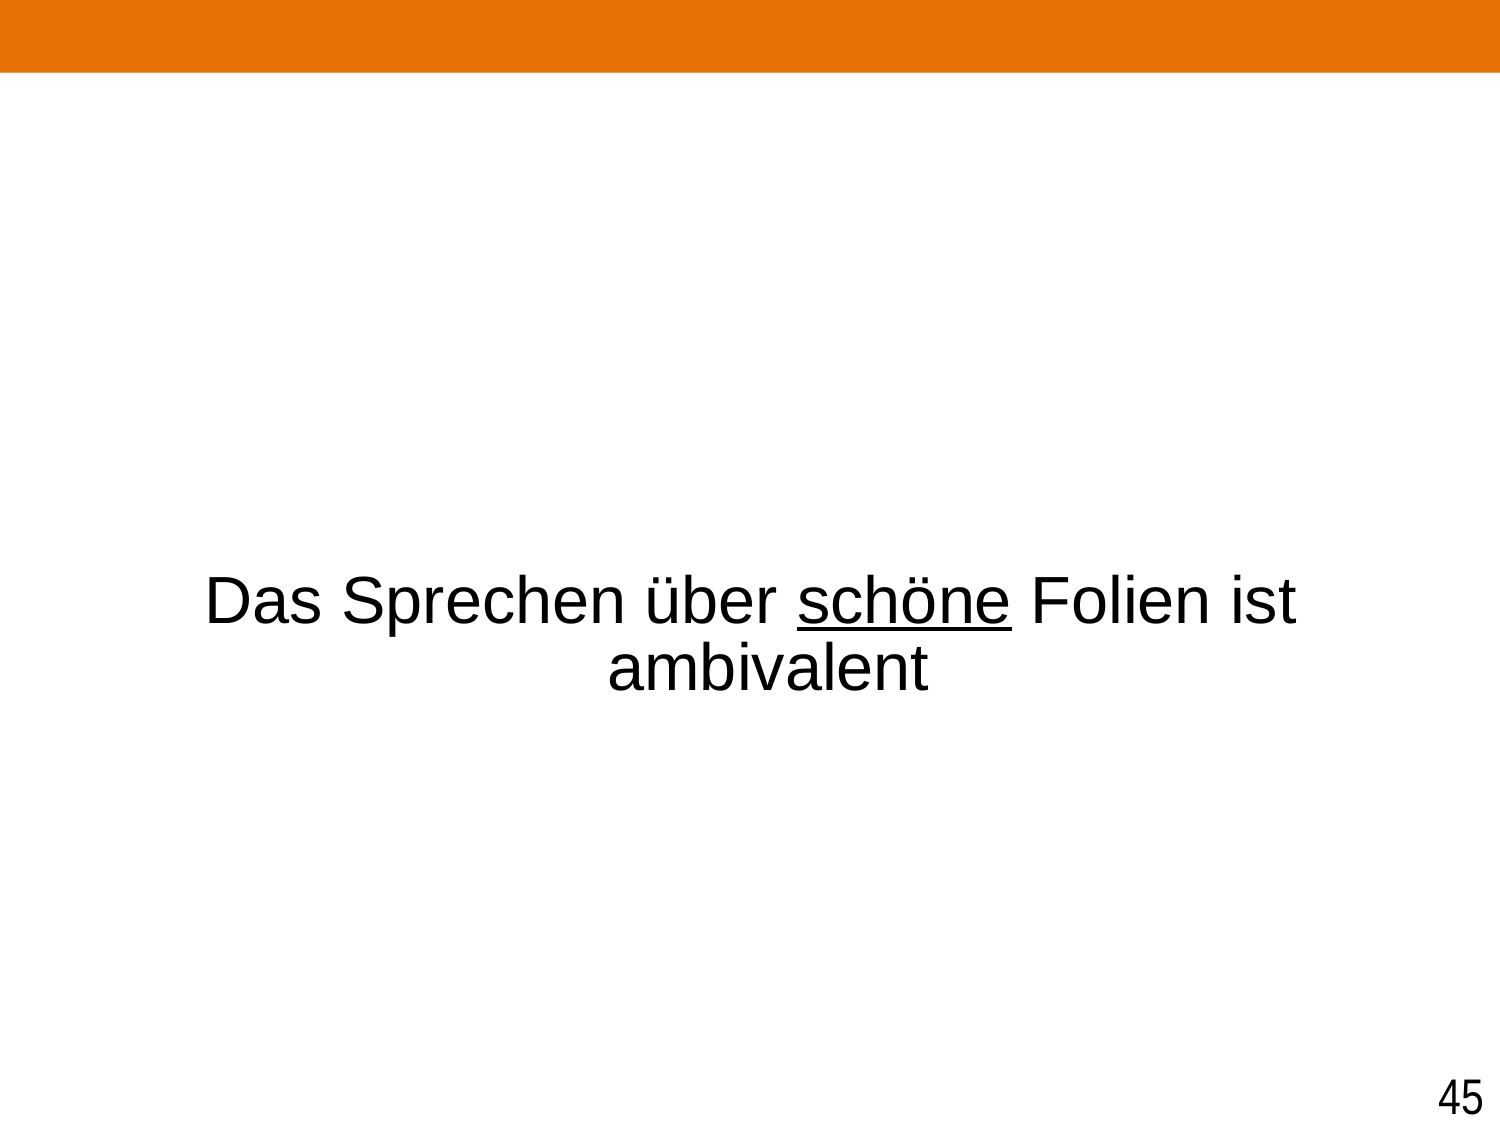

#
Das Sprechen über schöne Folien ist ambivalent